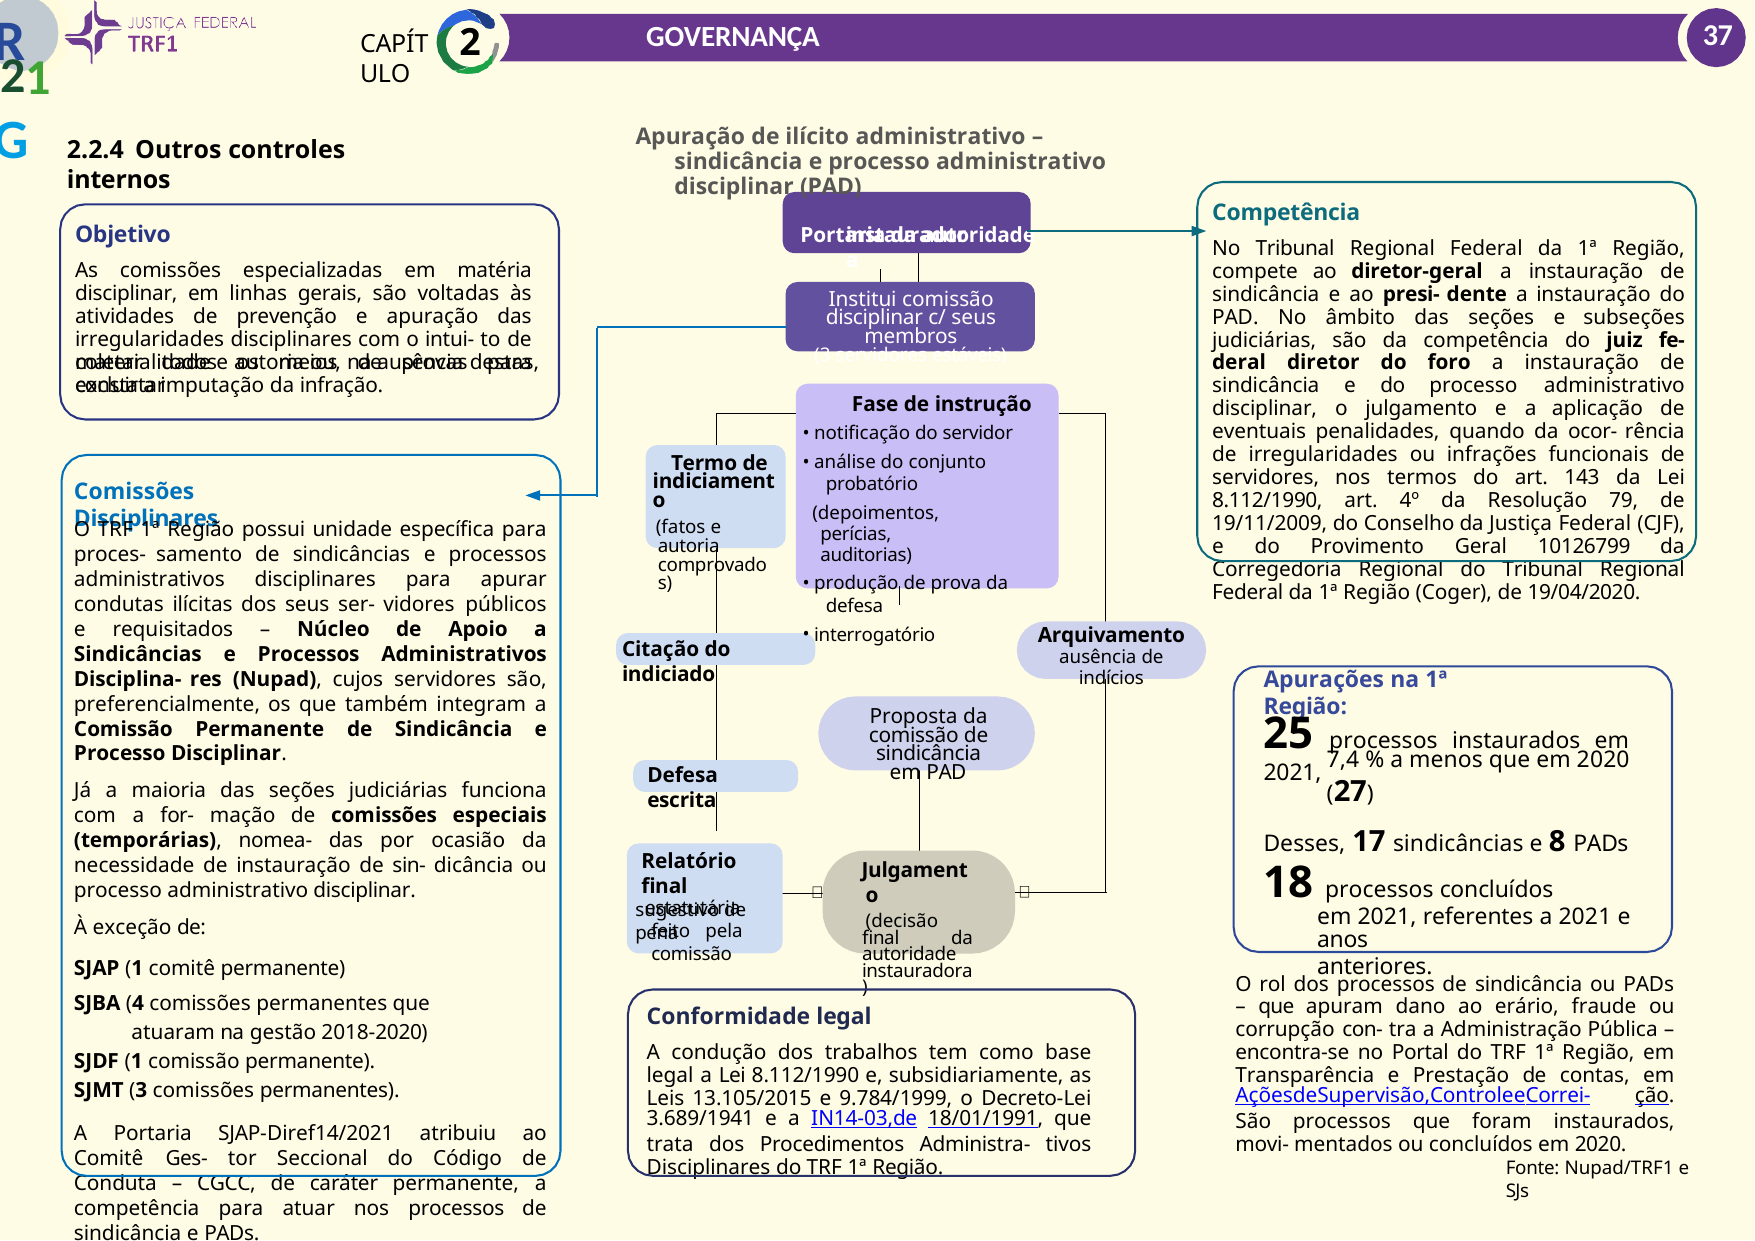

RG
37
21
GOVERNANÇA
2
CAPÍTULO
Apuração de ilícito administrativo – sindicância e processo administrativo disciplinar (PAD)
Portaria da autoridade
2.2.4 Outros controles internos
Competência
No Tribunal Regional Federal da 1ª Região, compete ao diretor-geral a instauração de sindicância e ao presi- dente a instauração do PAD. No âmbito das seções e subseções judiciárias, são da competência do juiz fe- deral diretor do foro a instauração de sindicância e do processo administrativo disciplinar, o julgamento e a aplicação de eventuais penalidades, quando da ocor- rência de irregularidades ou infrações funcionais de servidores, nos termos do art. 143 da Lei 8.112/1990, art. 4º da Resolução 79, de 19/11/2009, do Conselho da Justiça Federal (CJF), e do Provimento Geral 10126799 da Corregedoria Regional do Tribunal Regional Federal da 1ª Região (Coger), de 19/04/2020.
Objetivo
As comissões especializadas em matéria disciplinar, em linhas gerais, são voltadas às atividades de prevenção e apuração das irregularidades disciplinares com o intui- to de coletar todos os meios de provas para constatar
instauradora
		
Institui comissão disciplinar c/ seus membros
(3 servidores estáveis)
materialidade e autoria ou, na ausência destas, excluir a imputação da infração.
Fase de instrução
notificação do servidor
análise do conjunto probatório
(depoimentos, perícias, auditorias)
produção de prova da defesa
interrogatório

Termo de indiciamento
(fatos e autoria comprovados)
Comissões Disciplinares
O TRF 1ª Região possui unidade específica para proces- samento de sindicâncias e processos administrativos disciplinares para apurar condutas ilícitas dos seus ser- vidores públicos e requisitados – Núcleo de Apoio a Sindicâncias e Processos Administrativos Disciplina- res (Nupad), cujos servidores são, preferencialmente, os que também integram a Comissão Permanente de Sindicância e Processo Disciplinar.
Já a maioria das seções judiciárias funciona com a for- mação de comissões especiais (temporárias), nomea- das por ocasião da necessidade de instauração de sin- dicância ou processo administrativo disciplinar.
À exceção de:
SJAP (1 comitê permanente)
SJBA (4 comissões permanentes que atuaram na gestão 2018-2020)
SJDF (1 comissão permanente).
SJMT (3 comissões permanentes).
A Portaria SJAP-Diref14/2021 atribuiu ao Comitê Ges- tor Seccional do Código de Conduta – CGCC, de caráter permanente, a competência para atuar nos processos de sindicância e PADs.
	


Arquivamento
ausência de indícios
Citação do indiciado
Apurações na 1ª Região:
Proposta da comissão de sindicância
em PAD
25 processos instaurados em 2021,
7,4 % a menos que em 2020 (27)
Desses, 17 sindicâncias e 8 PADs
18 processos concluídos
em 2021, referentes a 2021 e anos
anteriores.

Defesa escrita


Relatório final
sugestivo de pena
Julgamento
(decisão final da autoridade instauradora)


estatutária feito pela comissão
O rol dos processos de sindicância ou PADs – que apuram dano ao erário, fraude ou corrupção con- tra a Administração Pública – encontra-se no Portal do TRF 1ª Região, em Transparência e Prestação de contas, em AçõesdeSupervisão,ControleeCorrei- ção. São processos que foram instaurados, movi- mentados ou concluídos em 2020.
Conformidade legal
A condução dos trabalhos tem como base legal a Lei 8.112/1990 e, subsidiariamente, as Leis 13.105/2015 e 9.784/1999, o Decreto-Lei 3.689/1941 e a IN14-03,de 18/01/1991, que trata dos Procedimentos Administra- tivos Disciplinares do TRF 1ª Região.
Fonte: Nupad/TRF1 e SJs